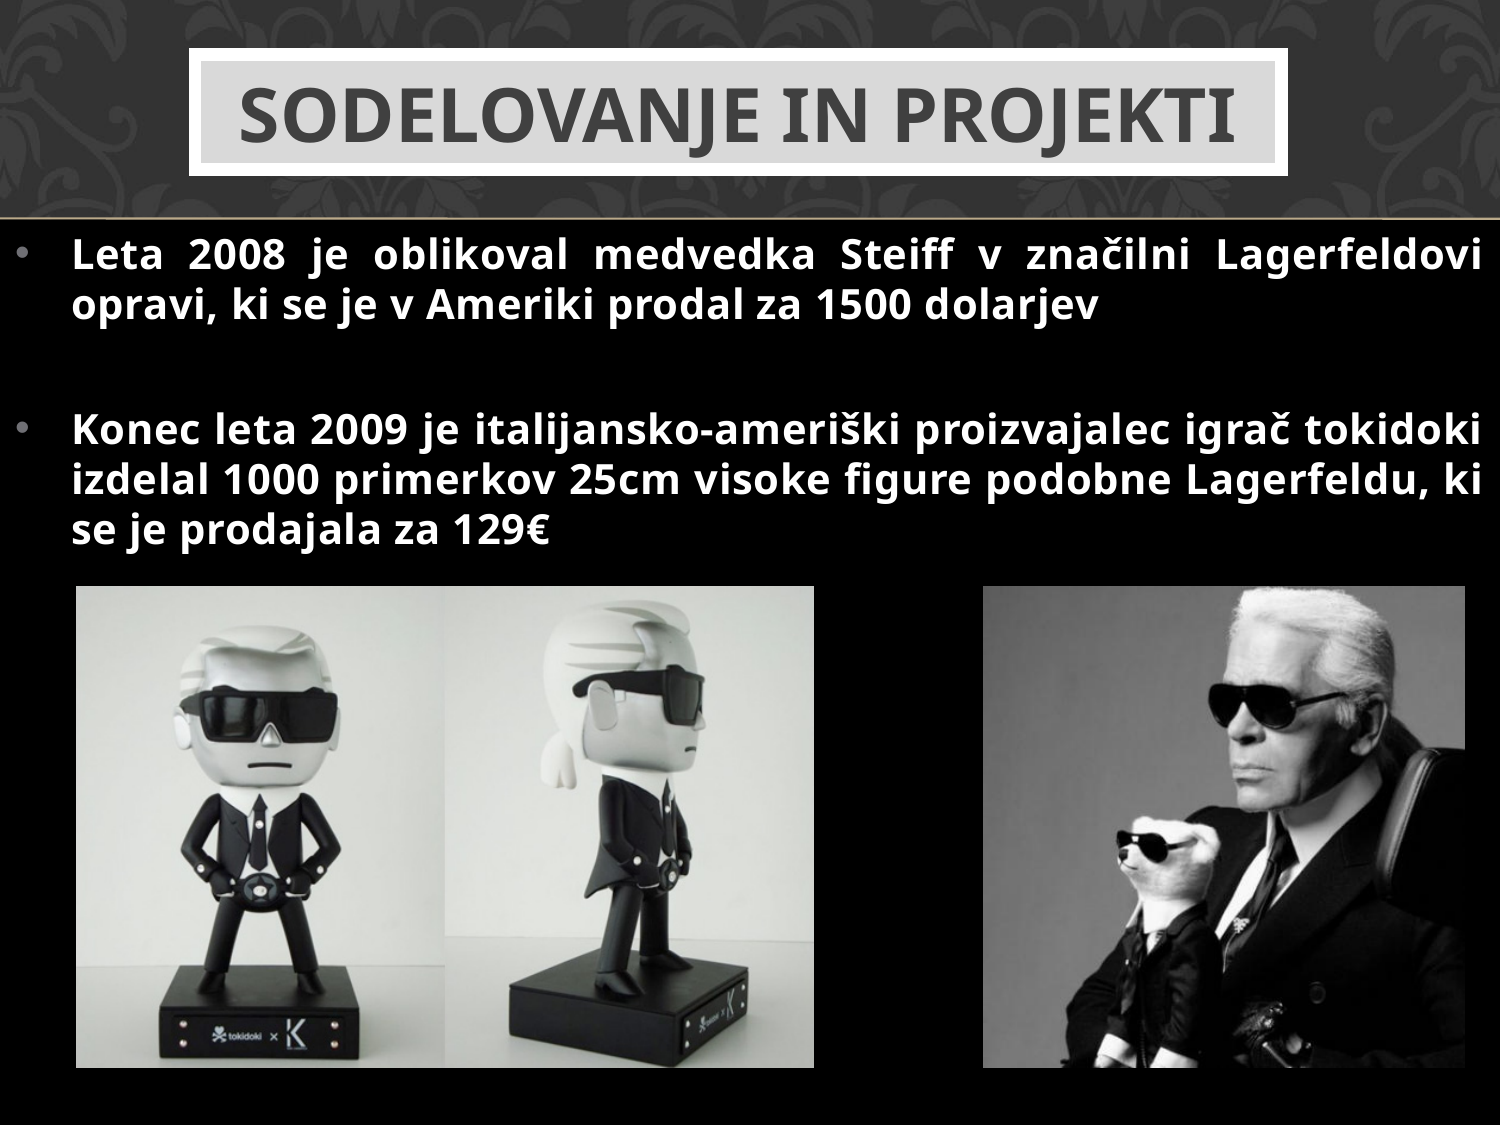

SODELOVANJE IN PROJEKTI
# Leta 2008 je oblikoval medvedka Steiff v značilni Lagerfeldovi opravi, ki se je v Ameriki prodal za 1500 dolarjev
Konec leta 2009 je italijansko-ameriški proizvajalec igrač tokidoki izdelal 1000 primerkov 25cm visoke figure podobne Lagerfeldu, ki se je prodajala za 129€